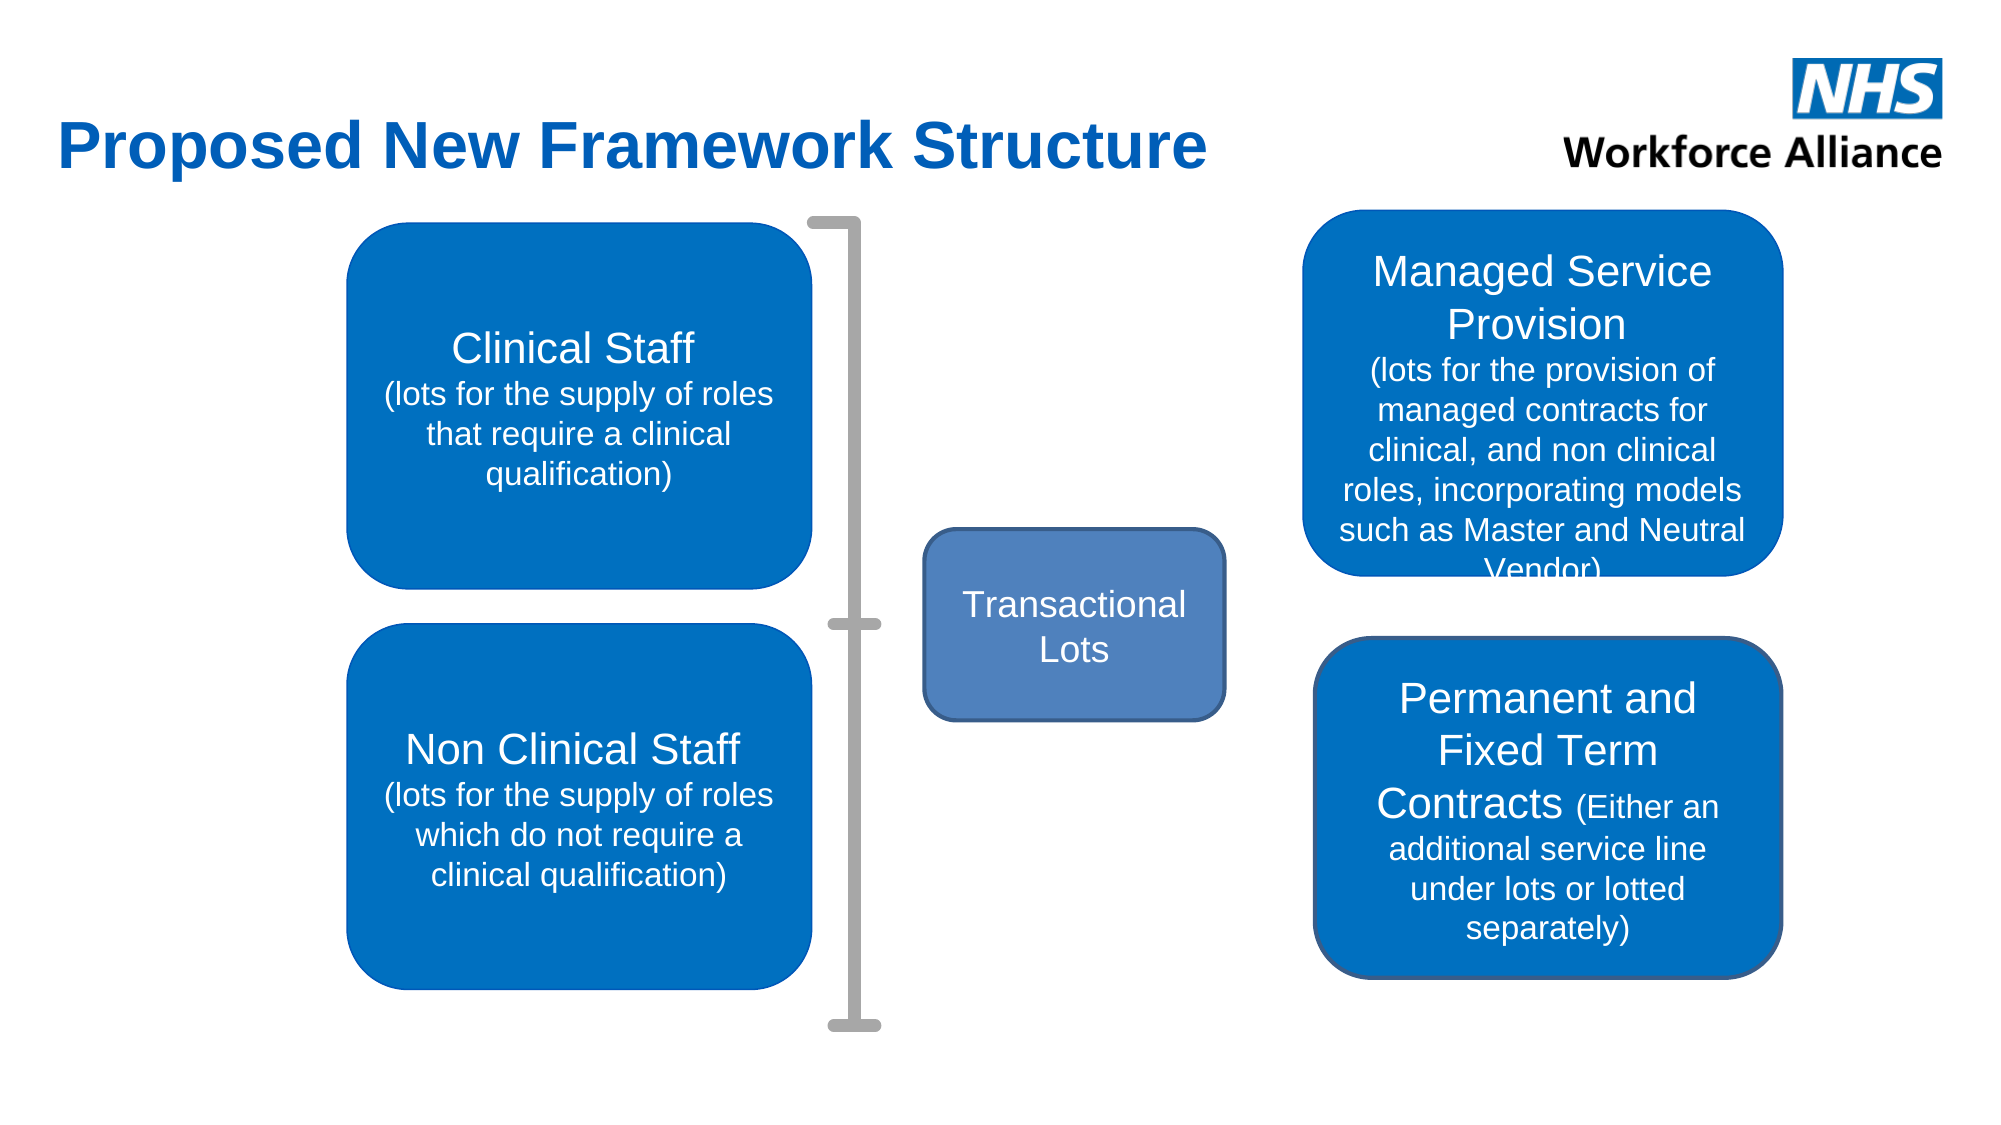

# Proposed New Framework Structure
Managed Service Provision
(lots for the provision of managed contracts for clinical, and non clinical roles, incorporating models such as Master and Neutral Vendor)
Clinical Staff
(lots for the supply of roles that require a clinical qualification)
Transactional Lots
Non Clinical Staff
(lots for the supply of roles which do not require a clinical qualification)
Permanent and Fixed Term Contracts (Either an additional service line under lots or lotted separately)